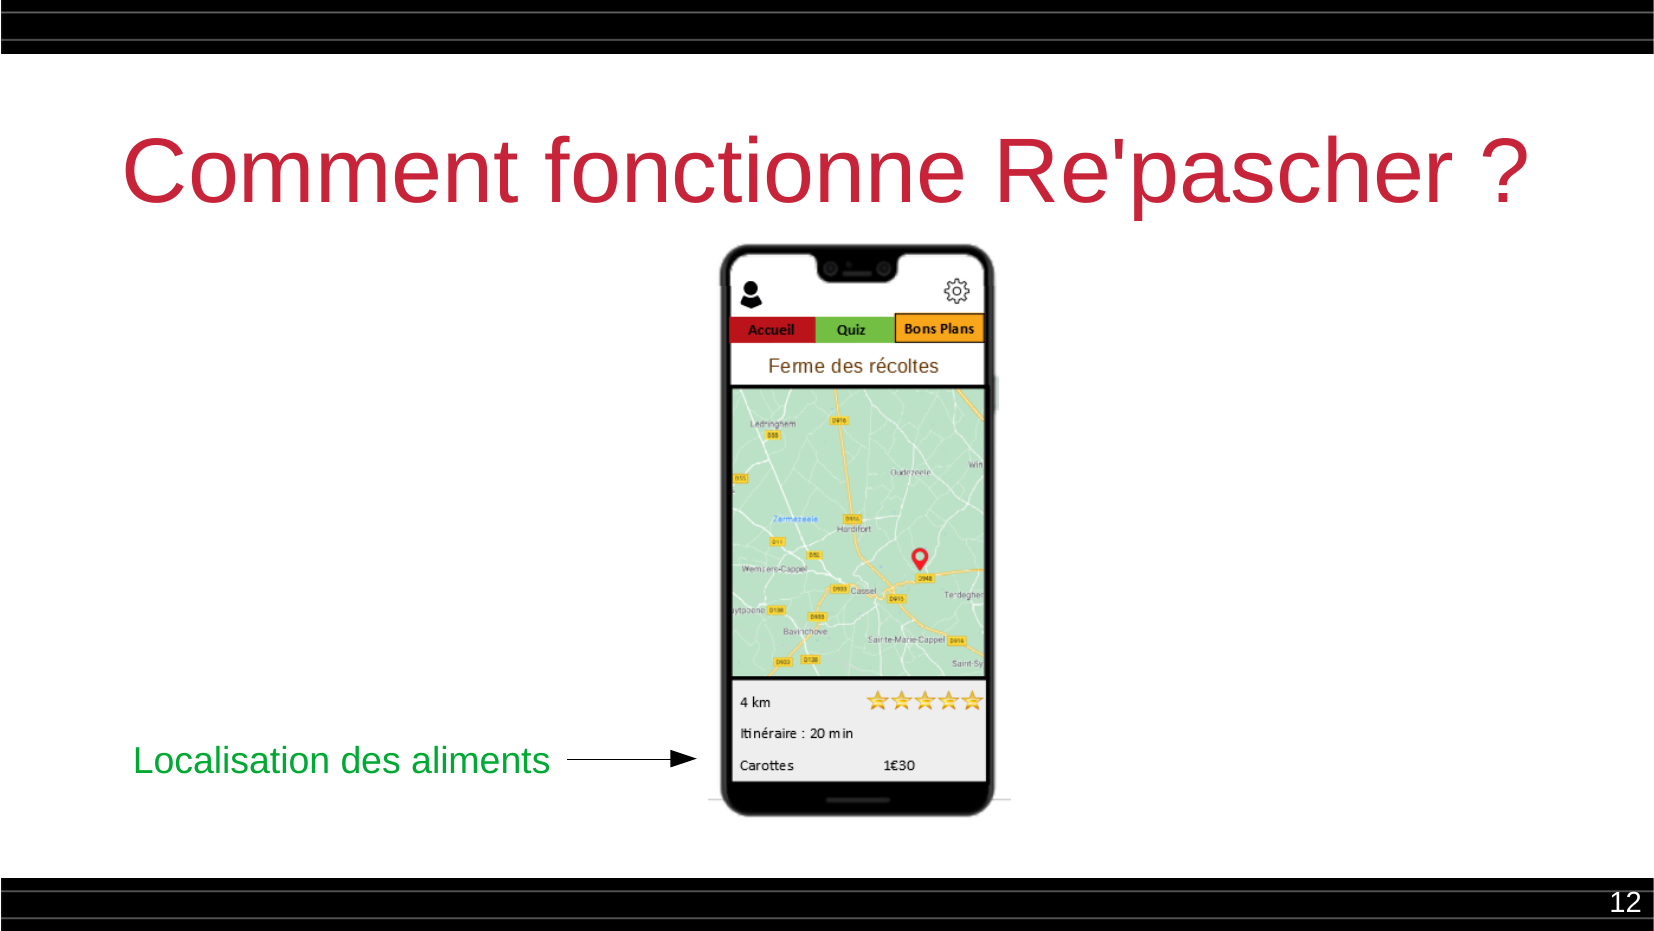

# Comment fonctionne Re'pascher ?
Localisation des aliments